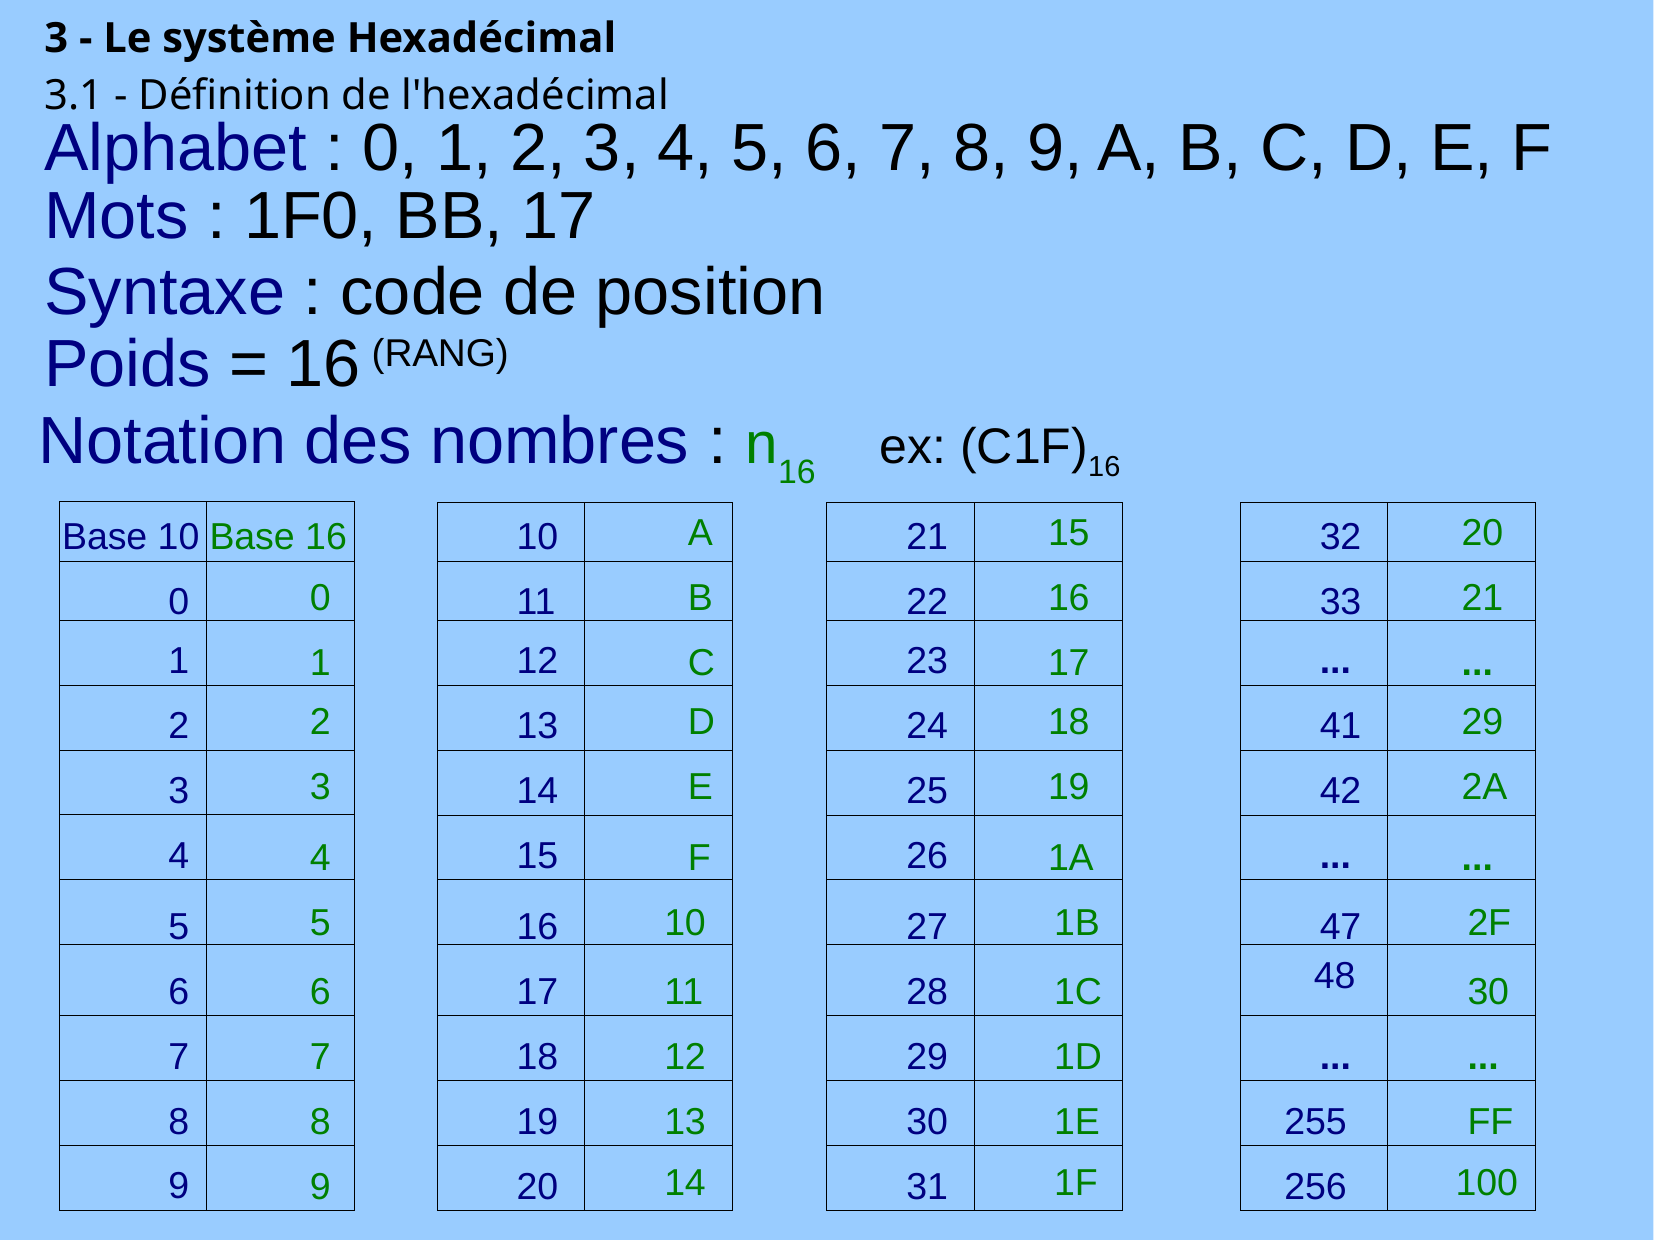

3 - Le système Hexadécimal
3.1 - Définition de l'hexadécimal
Alphabet : 0, 1, 2, 3, 4, 5, 6, 7, 8, 9, A, B, C, D, E, F
Mots : 1F0, BB, 17
Syntaxe : code de position
Poids = 16 (RANG)
Notation des nombres : n16 ex: (C1F)16
A
15
20
Base 10
Base 16
10
21
32
0
B
16
21
0
11
22
33
1
12
23
...
1
C
17
...
2
D
18
29
2
13
24
41
3
E
19
2A
3
14
25
42
4
15
26
...
4
F
1A
...
5
10
1B
2F
5
16
27
47
48
6
6
17
11
28
1C
30
7
7
18
29
...
12
1D
...
8
8
19
30
255
13
1E
FF
14
1F
100
9
9
20
31
256